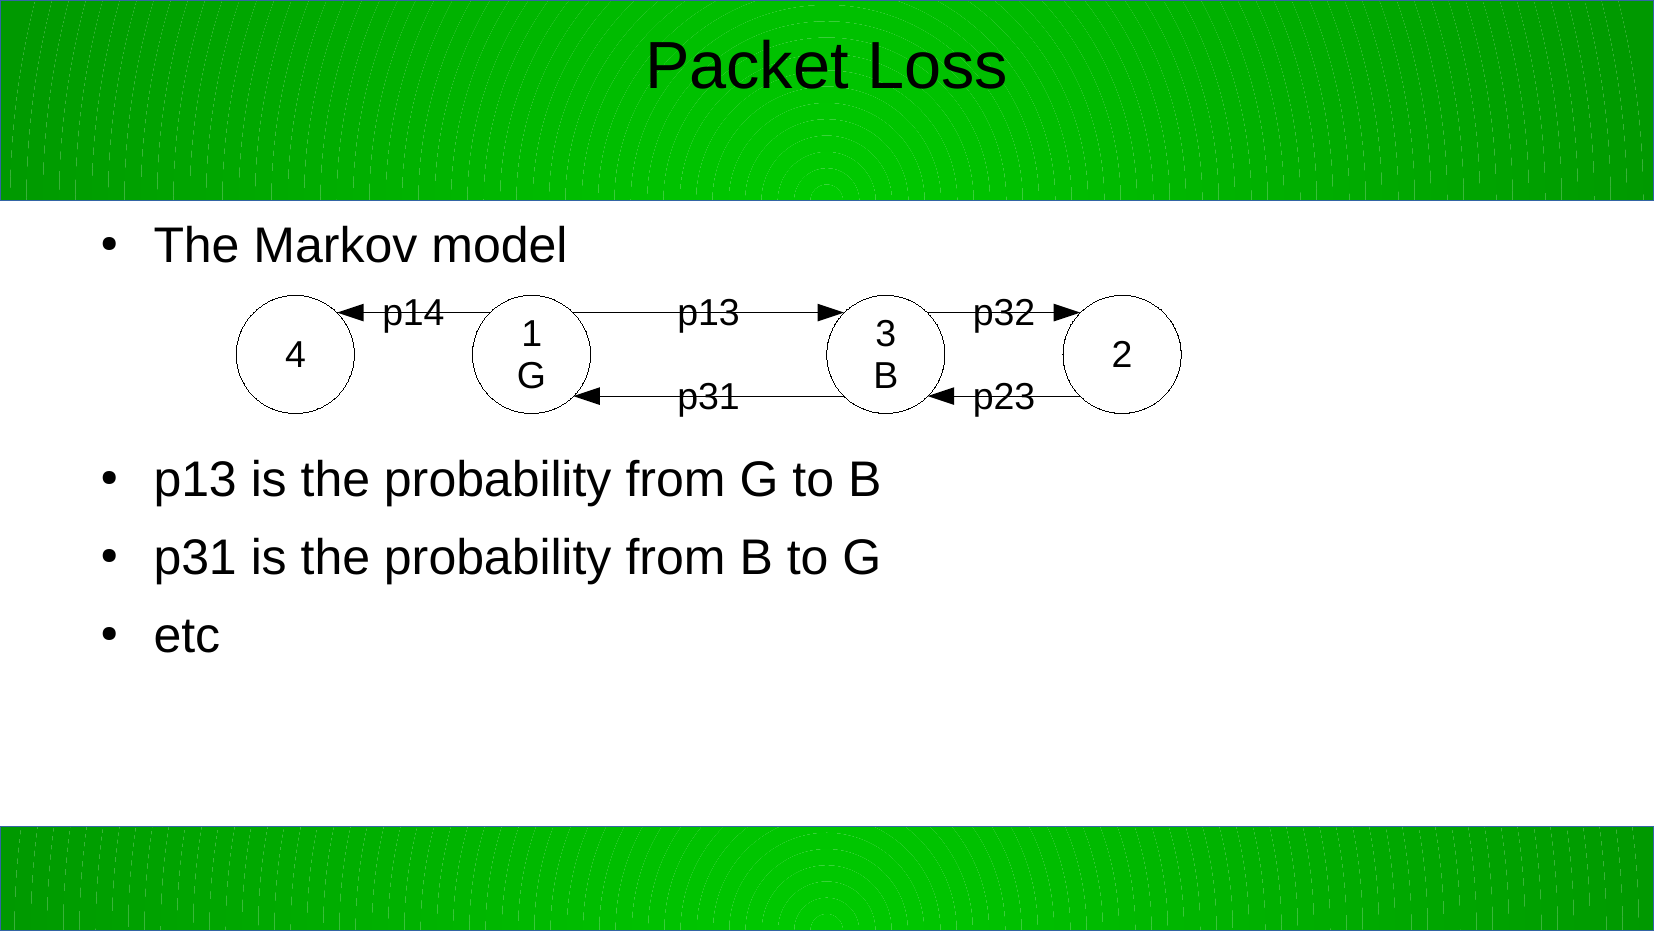

# Packet Loss
The Markov model
p13 is the probability from G to B
p31 is the probability from B to G
etc
4
1
G
3
B
2